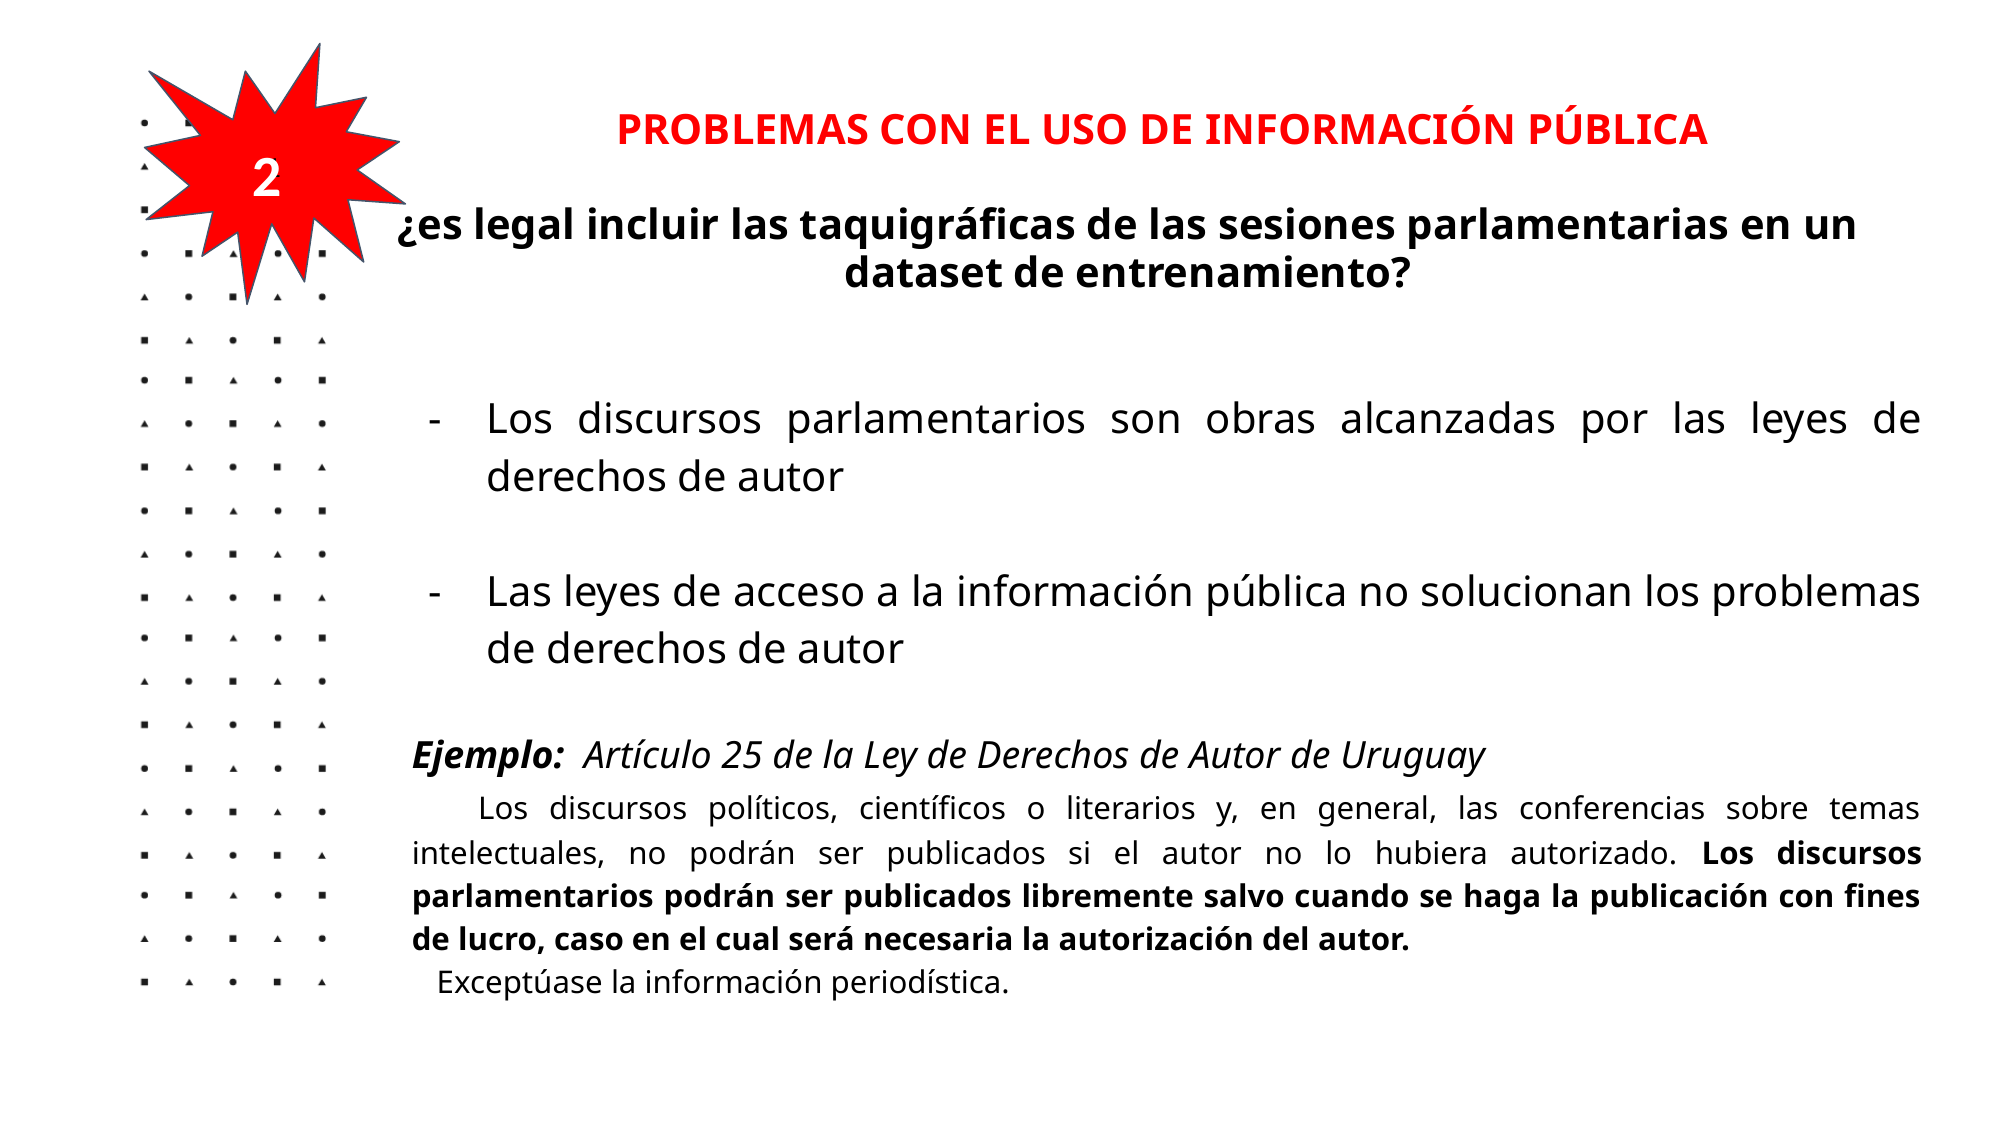

1
PROBLEMAS CON EL USO DE INFORMACIÓN PÚBLICA
2
¿es legal incluir las taquigráficas de las sesiones parlamentarias en un dataset de entrenamiento?
Los discursos parlamentarios son obras alcanzadas por las leyes de derechos de autor
Las leyes de acceso a la información pública no solucionan los problemas de derechos de autor
Ejemplo: Artículo 25 de la Ley de Derechos de Autor de Uruguay
 Los discursos políticos, científicos o literarios y, en general, las conferencias sobre temas intelectuales, no podrán ser publicados si el autor no lo hubiera autorizado. Los discursos parlamentarios podrán ser publicados libremente salvo cuando se haga la publicación con fines de lucro, caso en el cual será necesaria la autorización del autor.
 Exceptúase la información periodística.